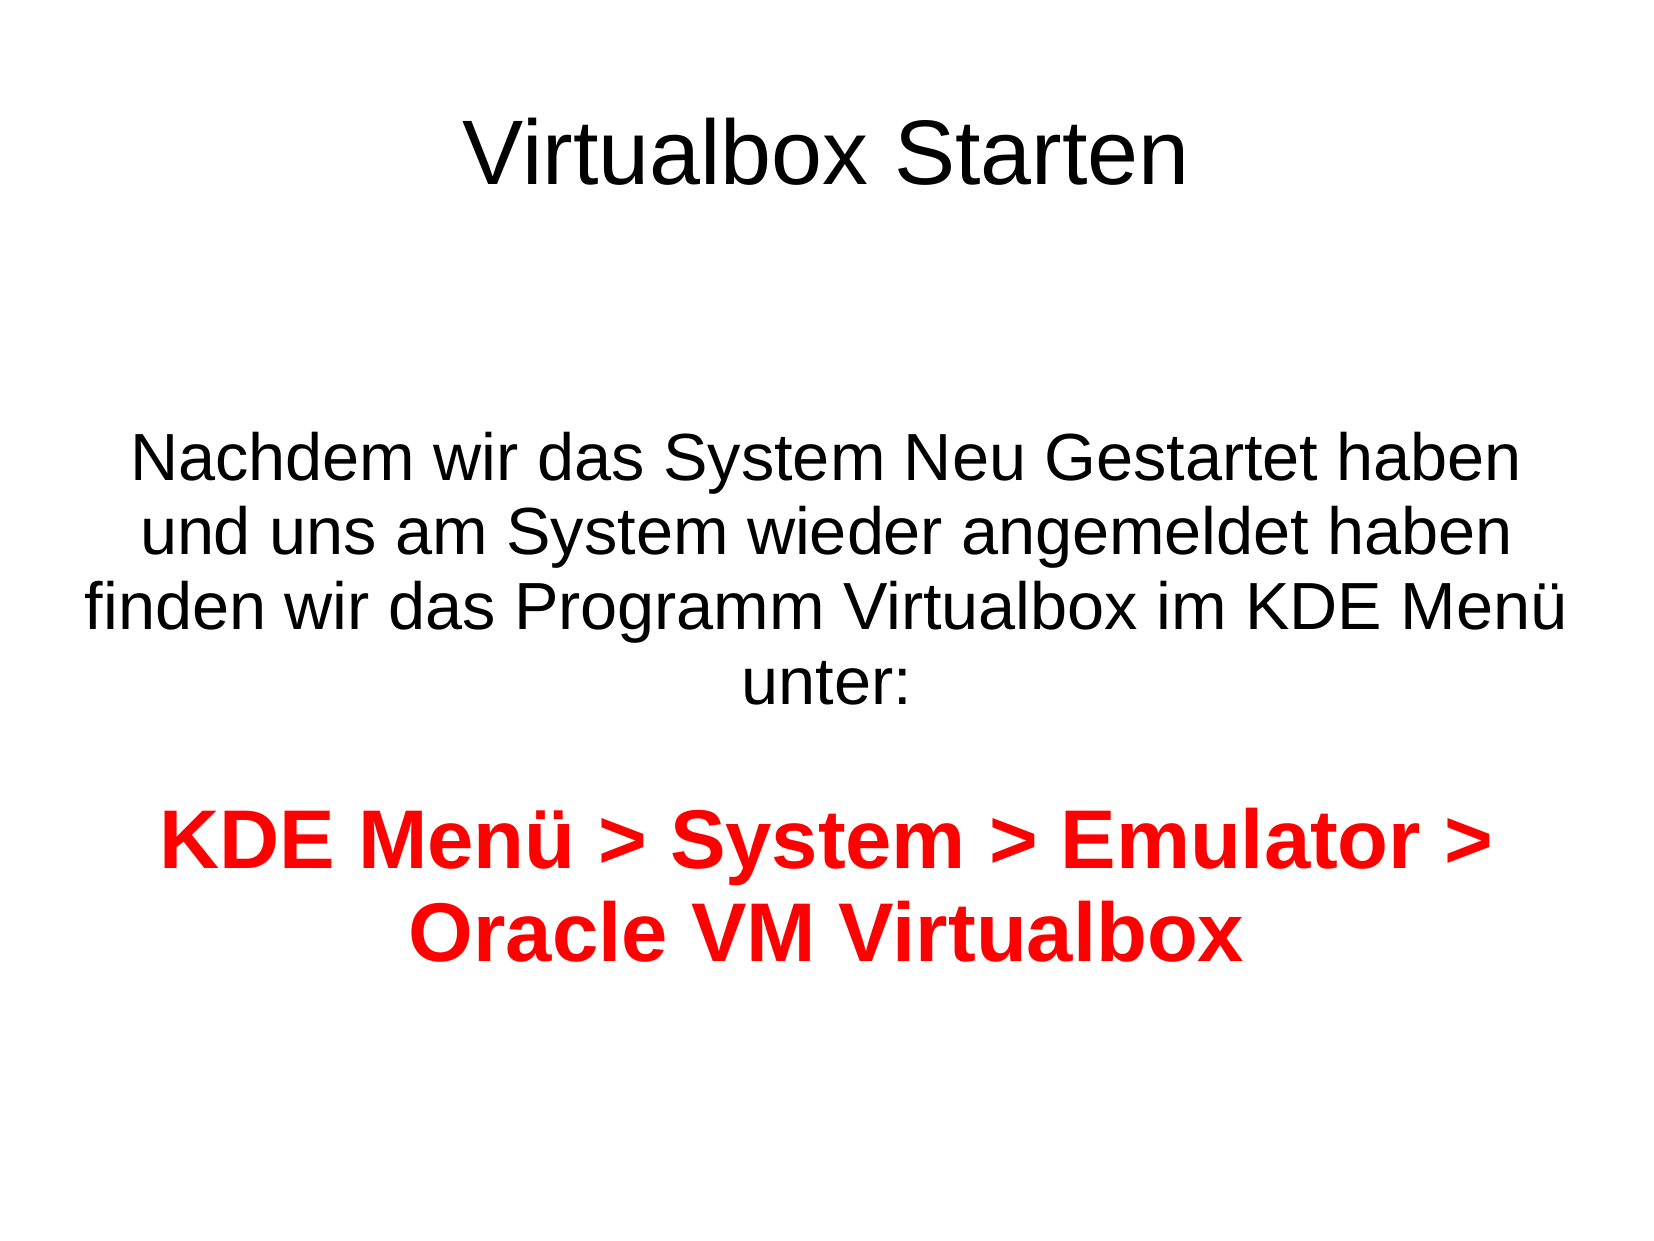

# Virtualbox Starten
Nachdem wir das System Neu Gestartet haben und uns am System wieder angemeldet haben finden wir das Programm Virtualbox im KDE Menü unter:
KDE Menü > System > Emulator > Oracle VM Virtualbox